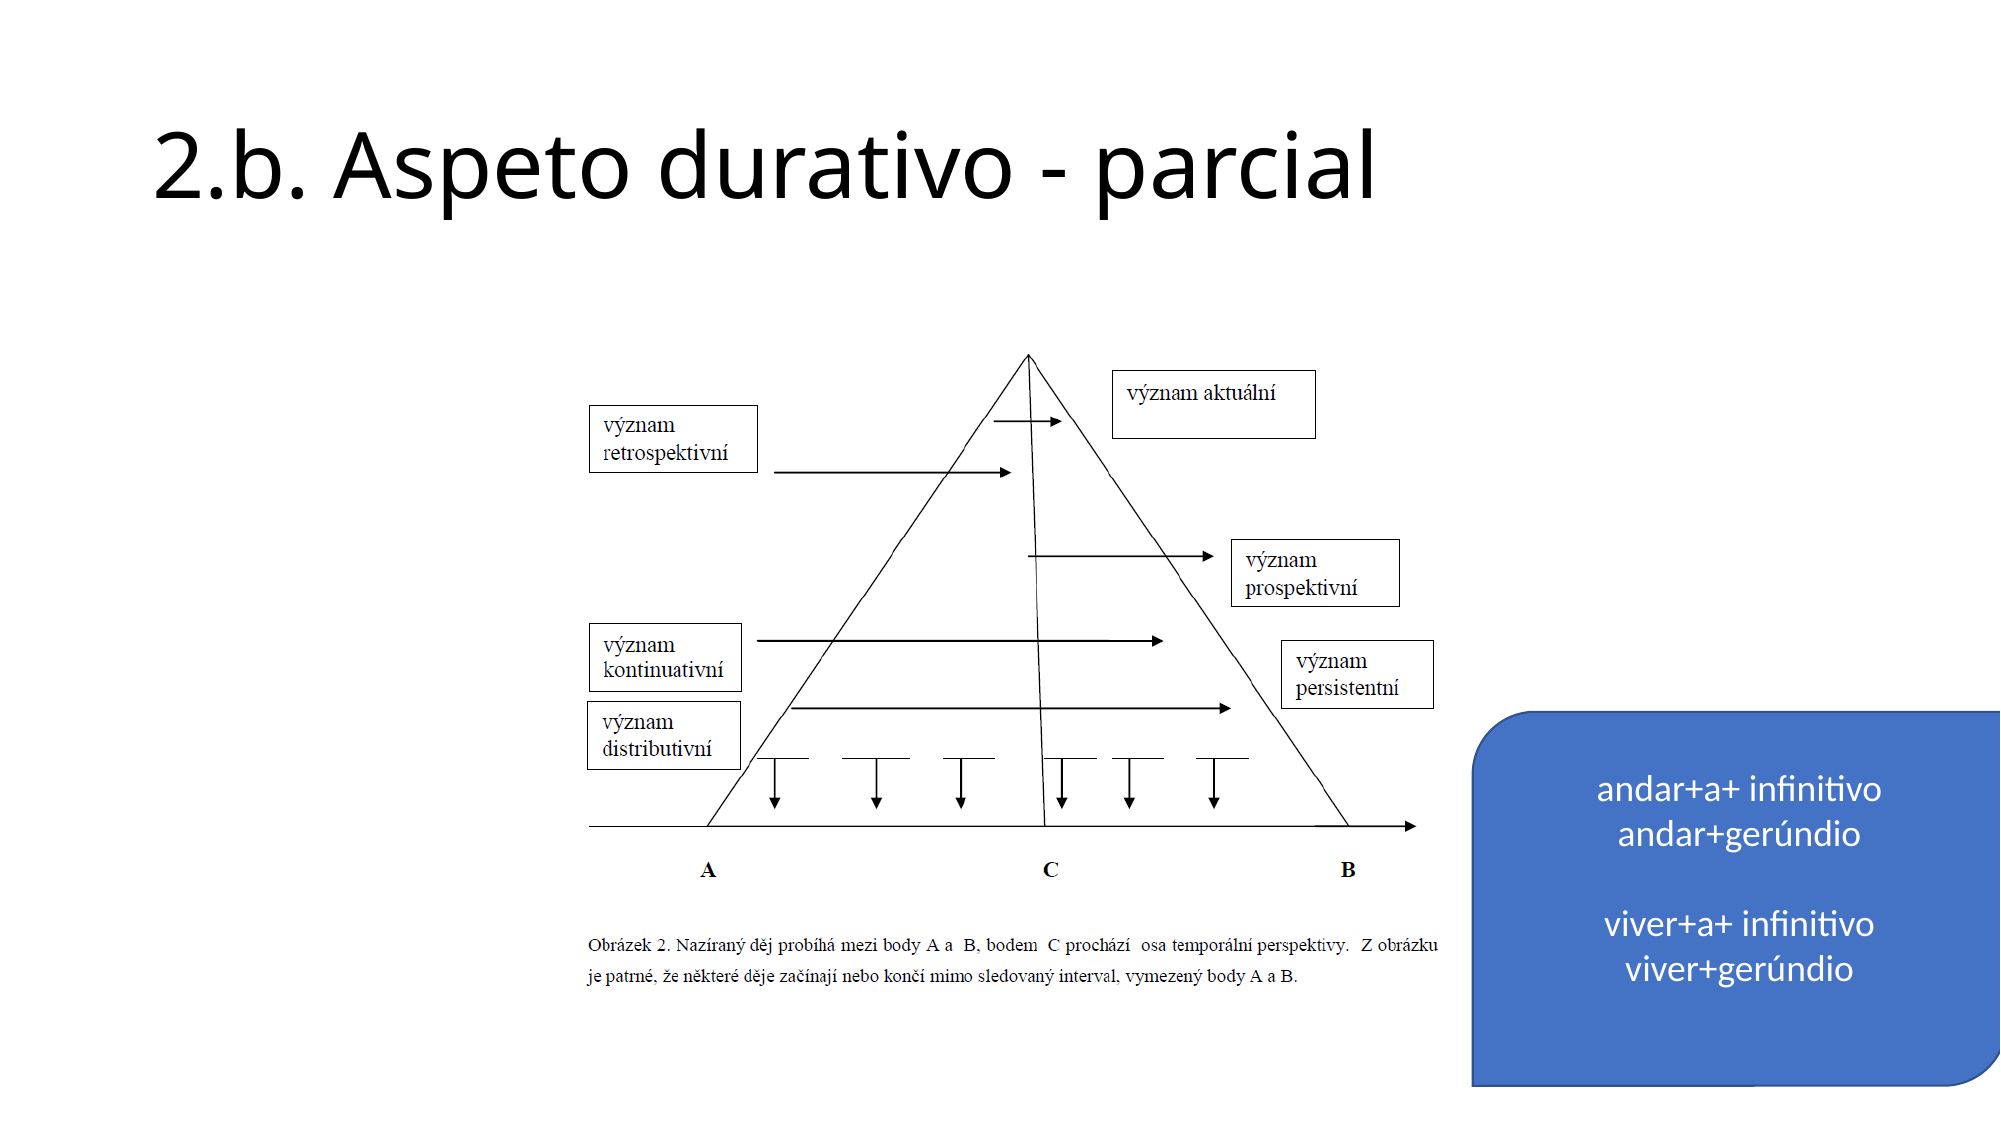

# 2.b. Aspeto durativo - parcial
andar+a+ infinitivo
andar+gerúndio
viver+a+ infinitivo
viver+gerúndio